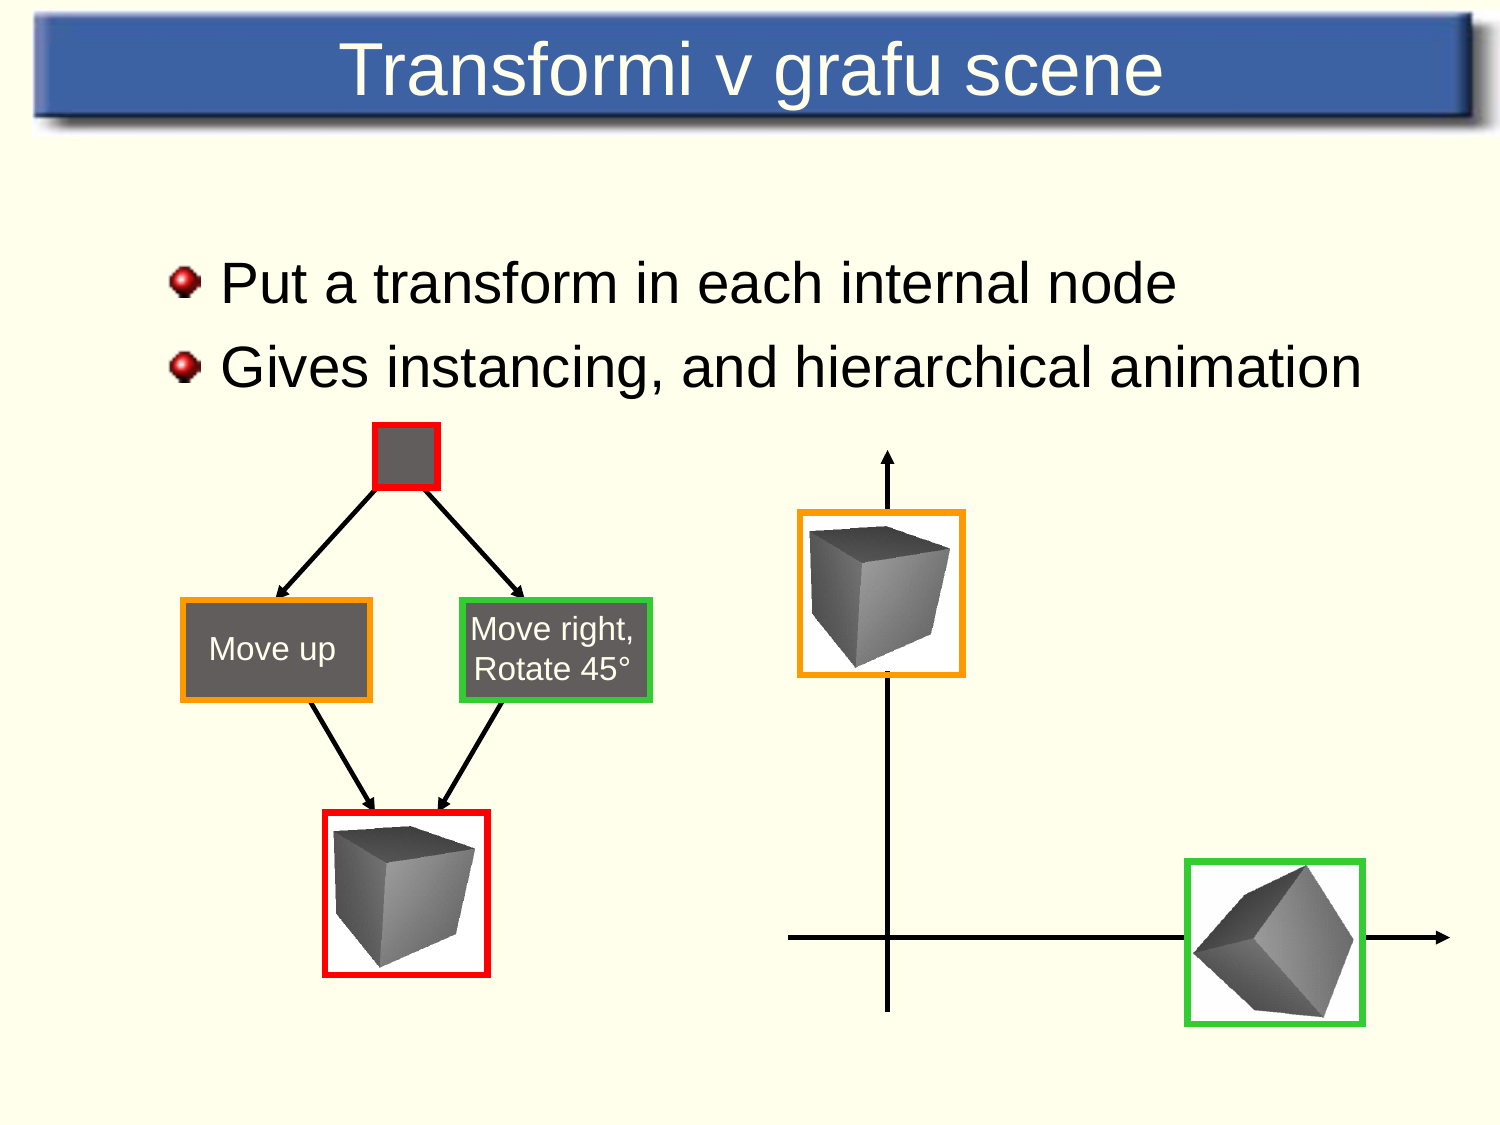

# Transformi v grafu scene
Put a transform in each internal node
Gives instancing, and hierarchical animation
Move up
Move right,
Rotate 45°